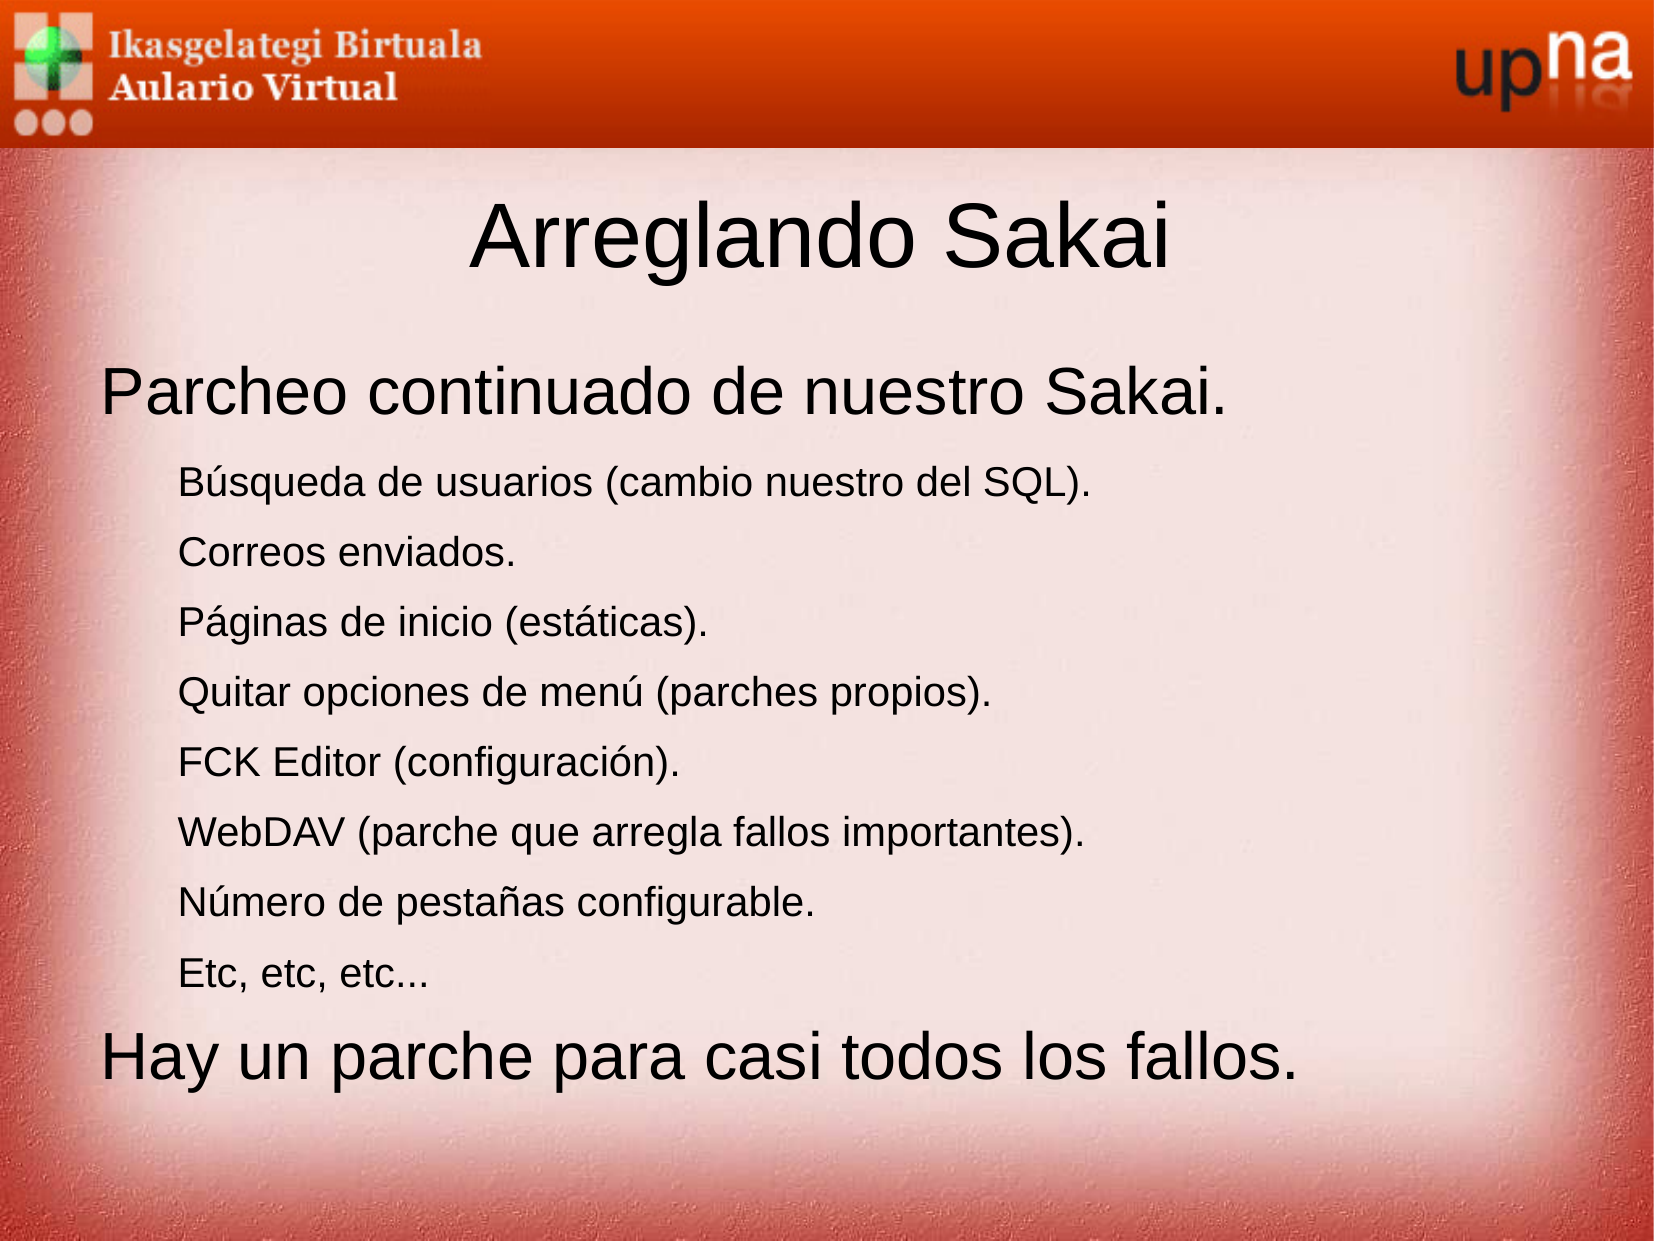

# Arreglando Sakai
Parcheo continuado de nuestro Sakai.
Búsqueda de usuarios (cambio nuestro del SQL).
Correos enviados.
Páginas de inicio (estáticas).
Quitar opciones de menú (parches propios).
FCK Editor (configuración).
WebDAV (parche que arregla fallos importantes).
Número de pestañas configurable.
Etc, etc, etc...
Hay un parche para casi todos los fallos.